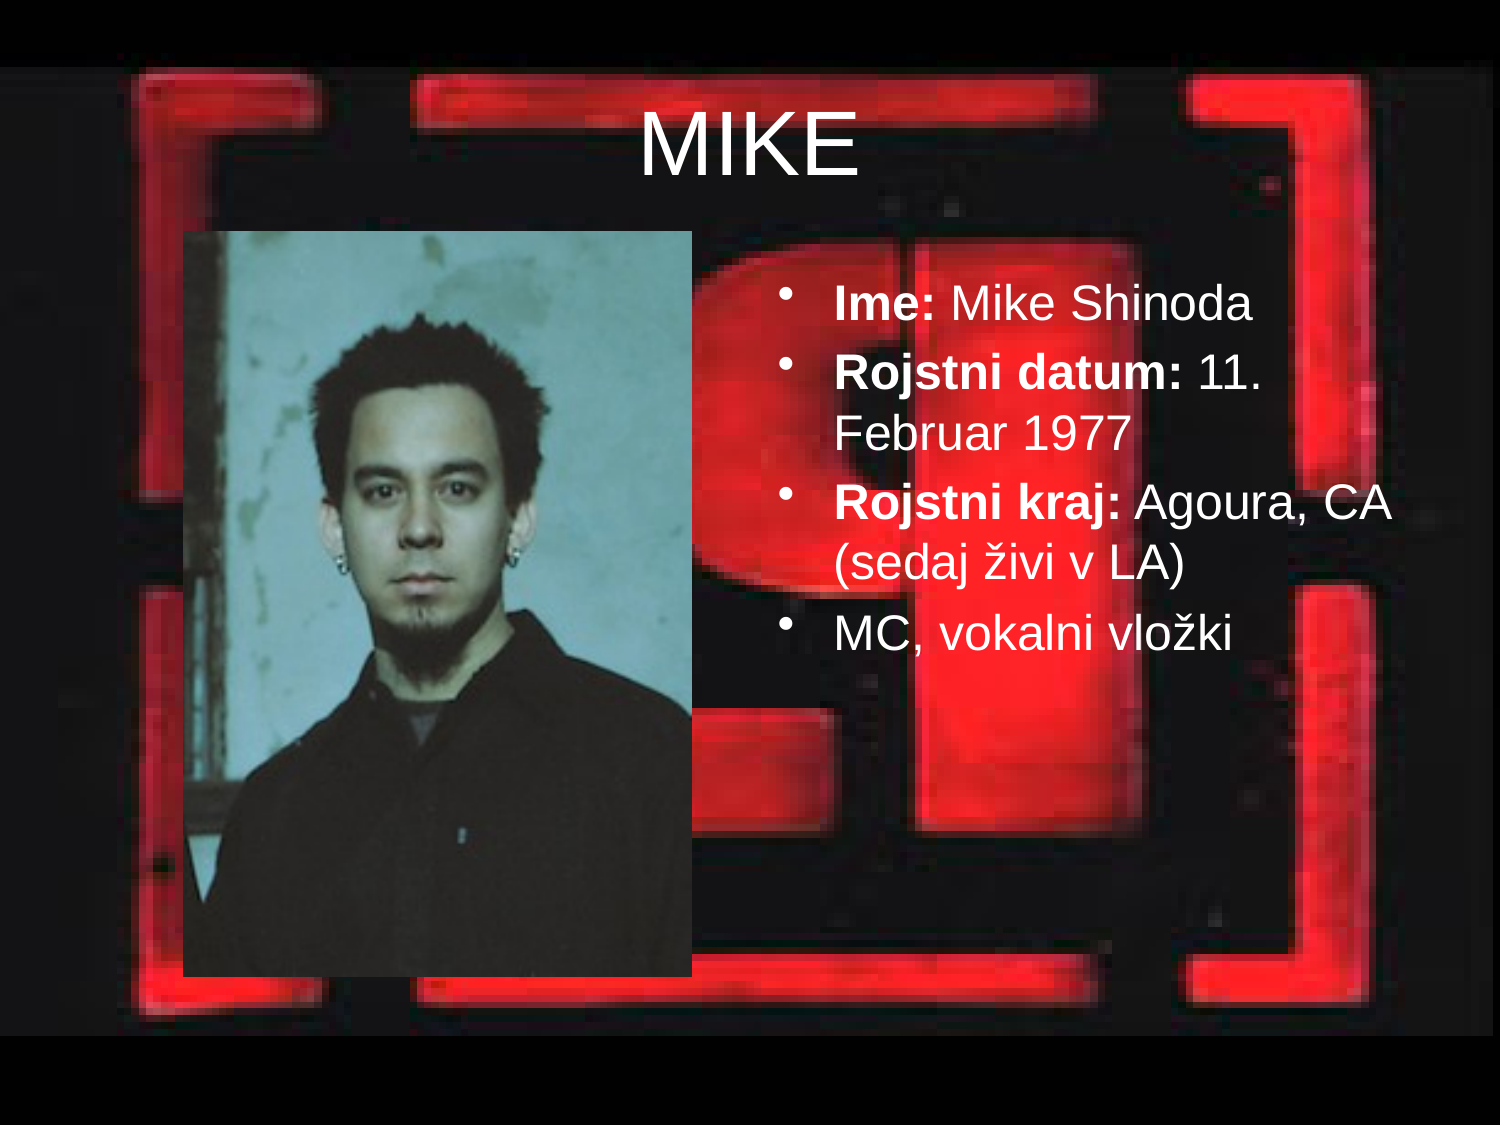

# MIKE
Ime: Mike Shinoda
Rojstni datum: 11. Februar 1977
Rojstni kraj: Agoura, CA (sedaj živi v LA)
MC, vokalni vložki